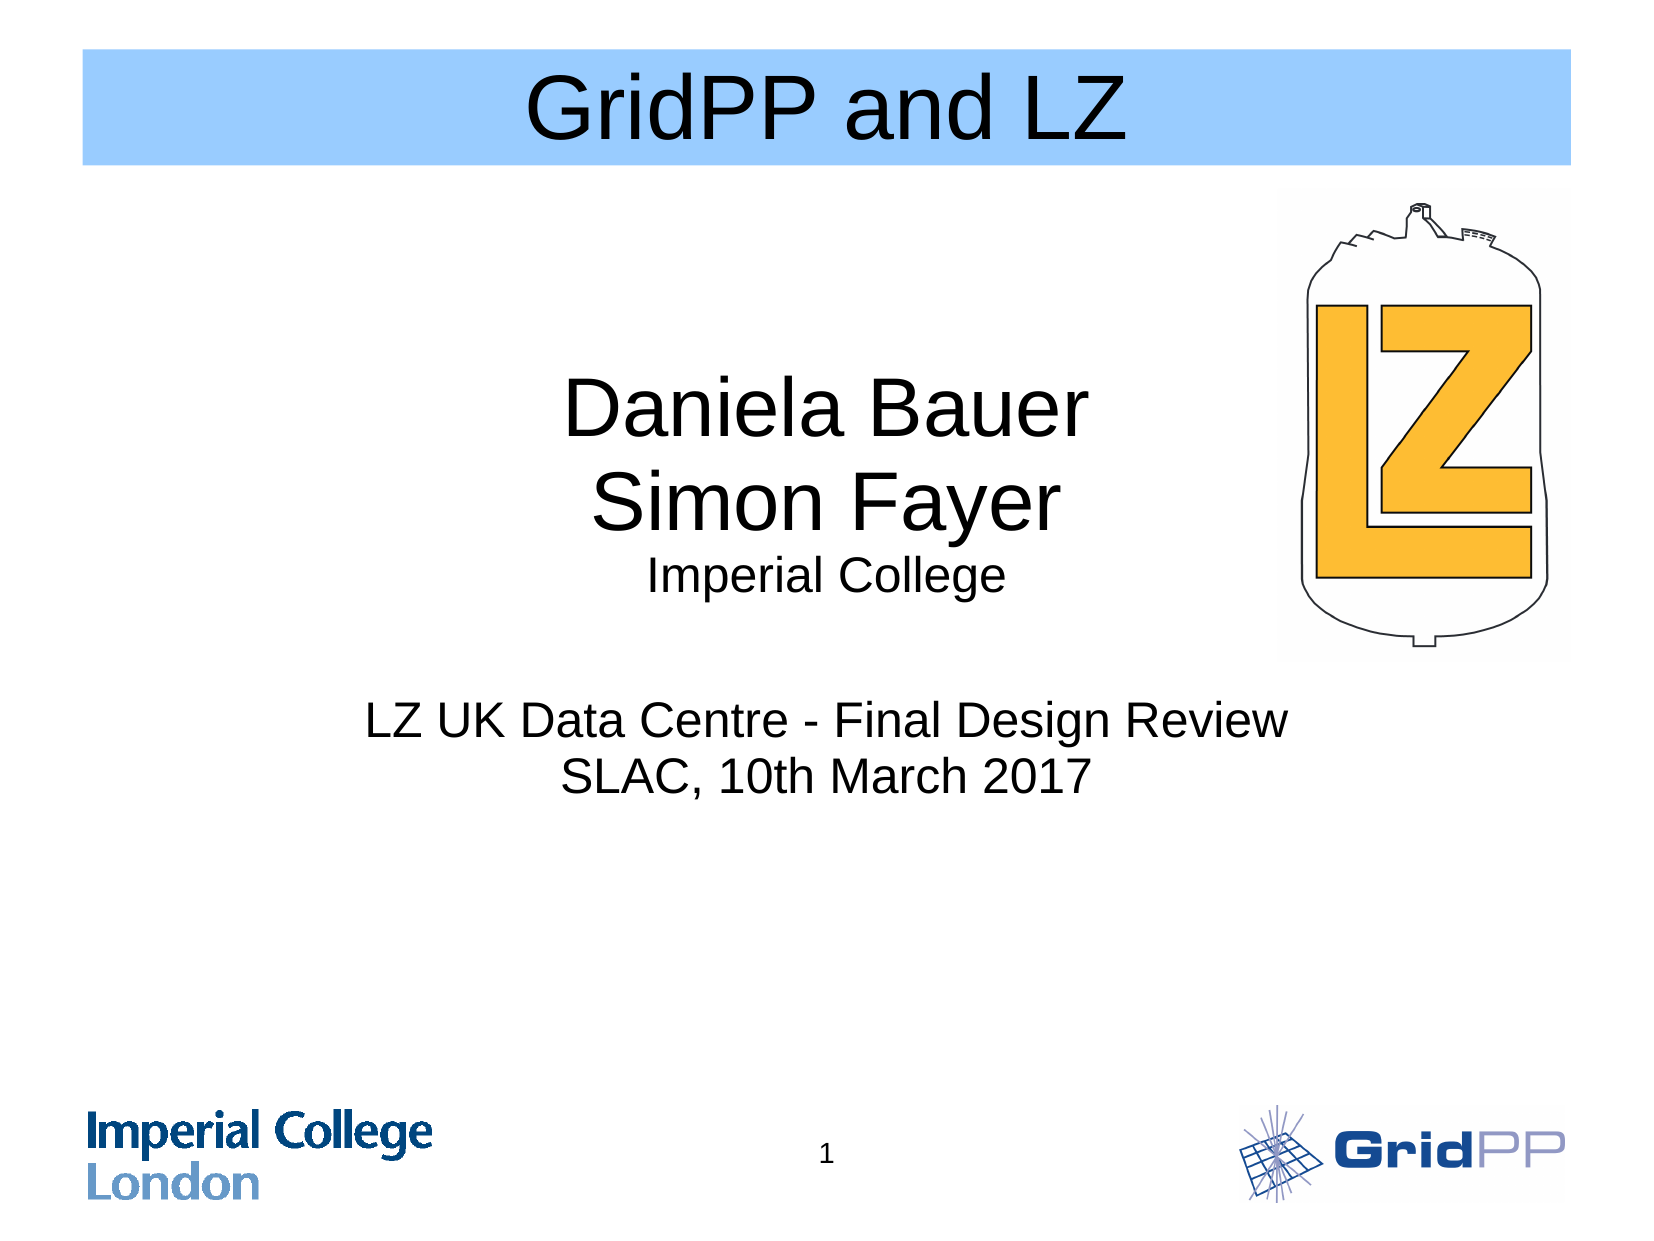

# GridPP and LZ
Daniela Bauer
Simon Fayer
Imperial College
LZ UK Data Centre - Final Design Review
SLAC, 10th March 2017